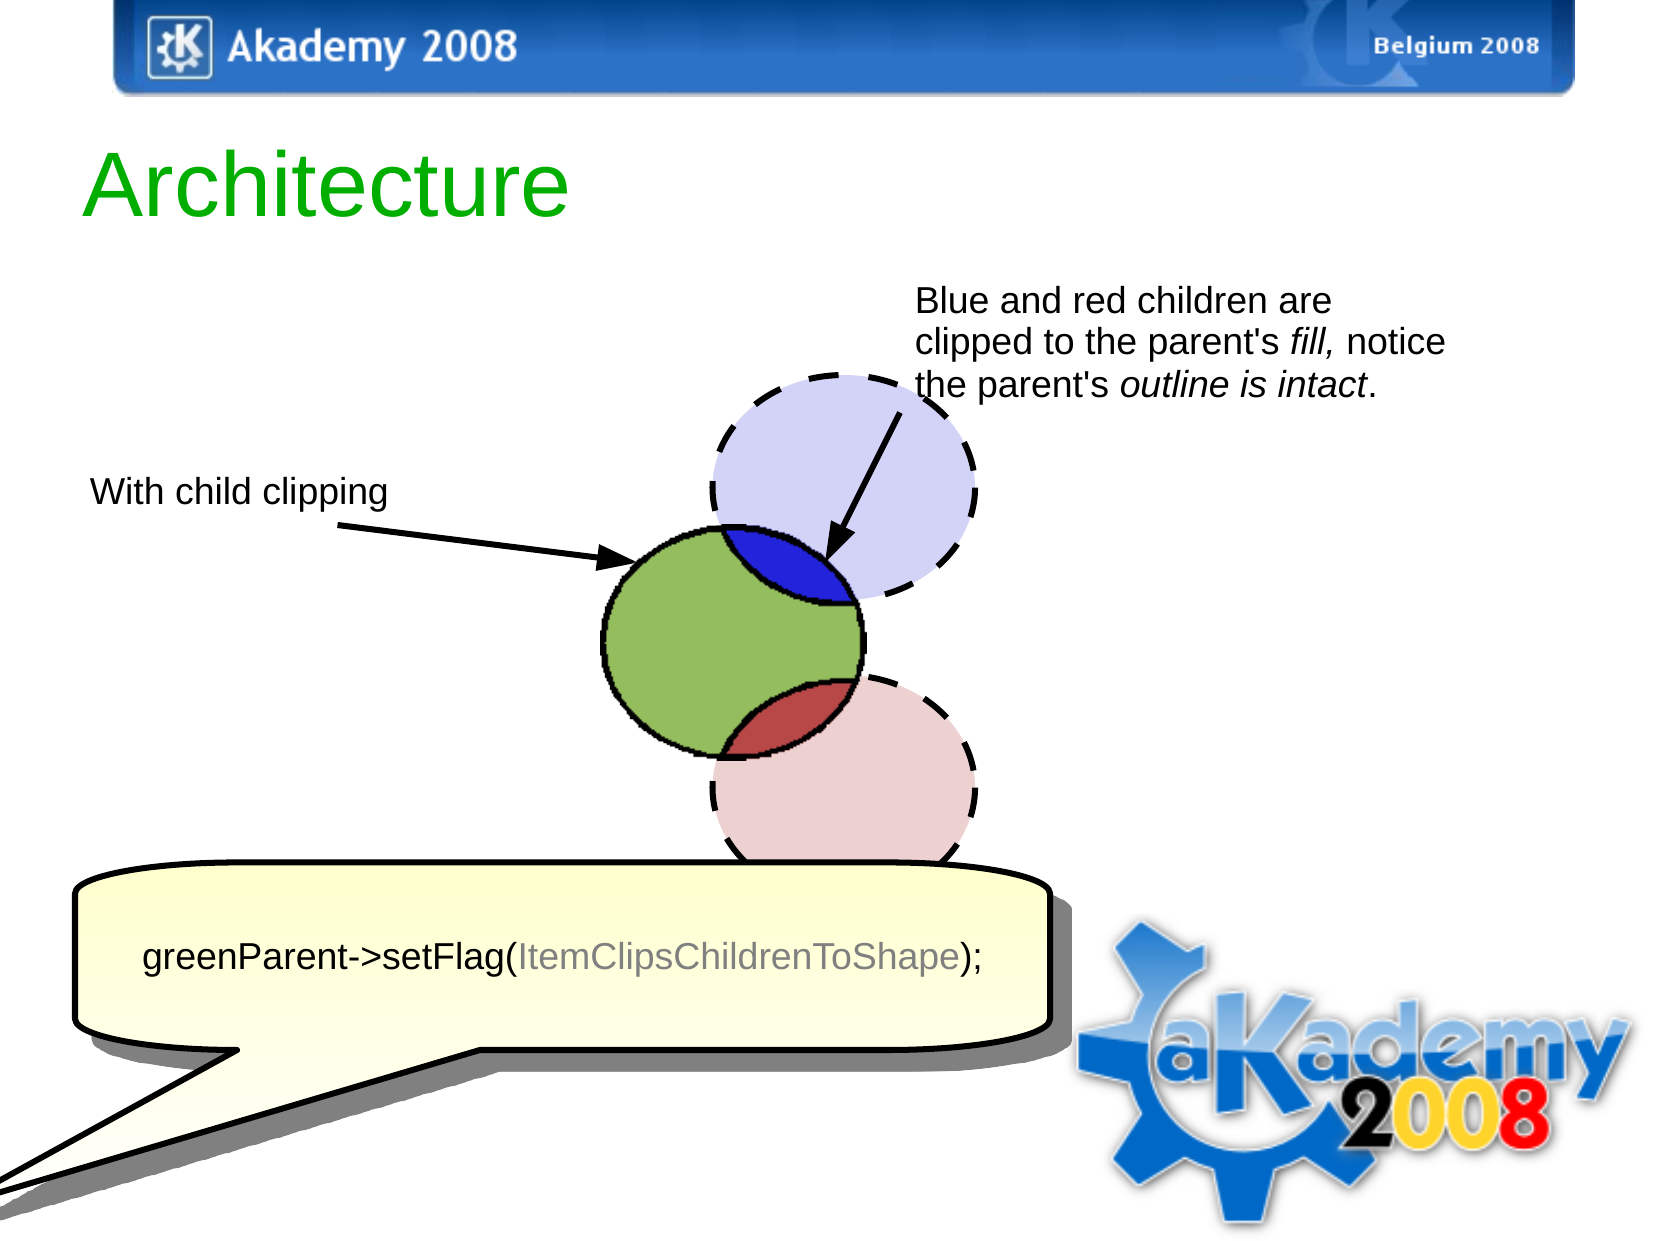

# Architecture
Blue and red children are clipped to the parent's fill, notice the parent's outline is intact.
With child clipping
greenParent->setFlag(ItemClipsChildrenToShape);